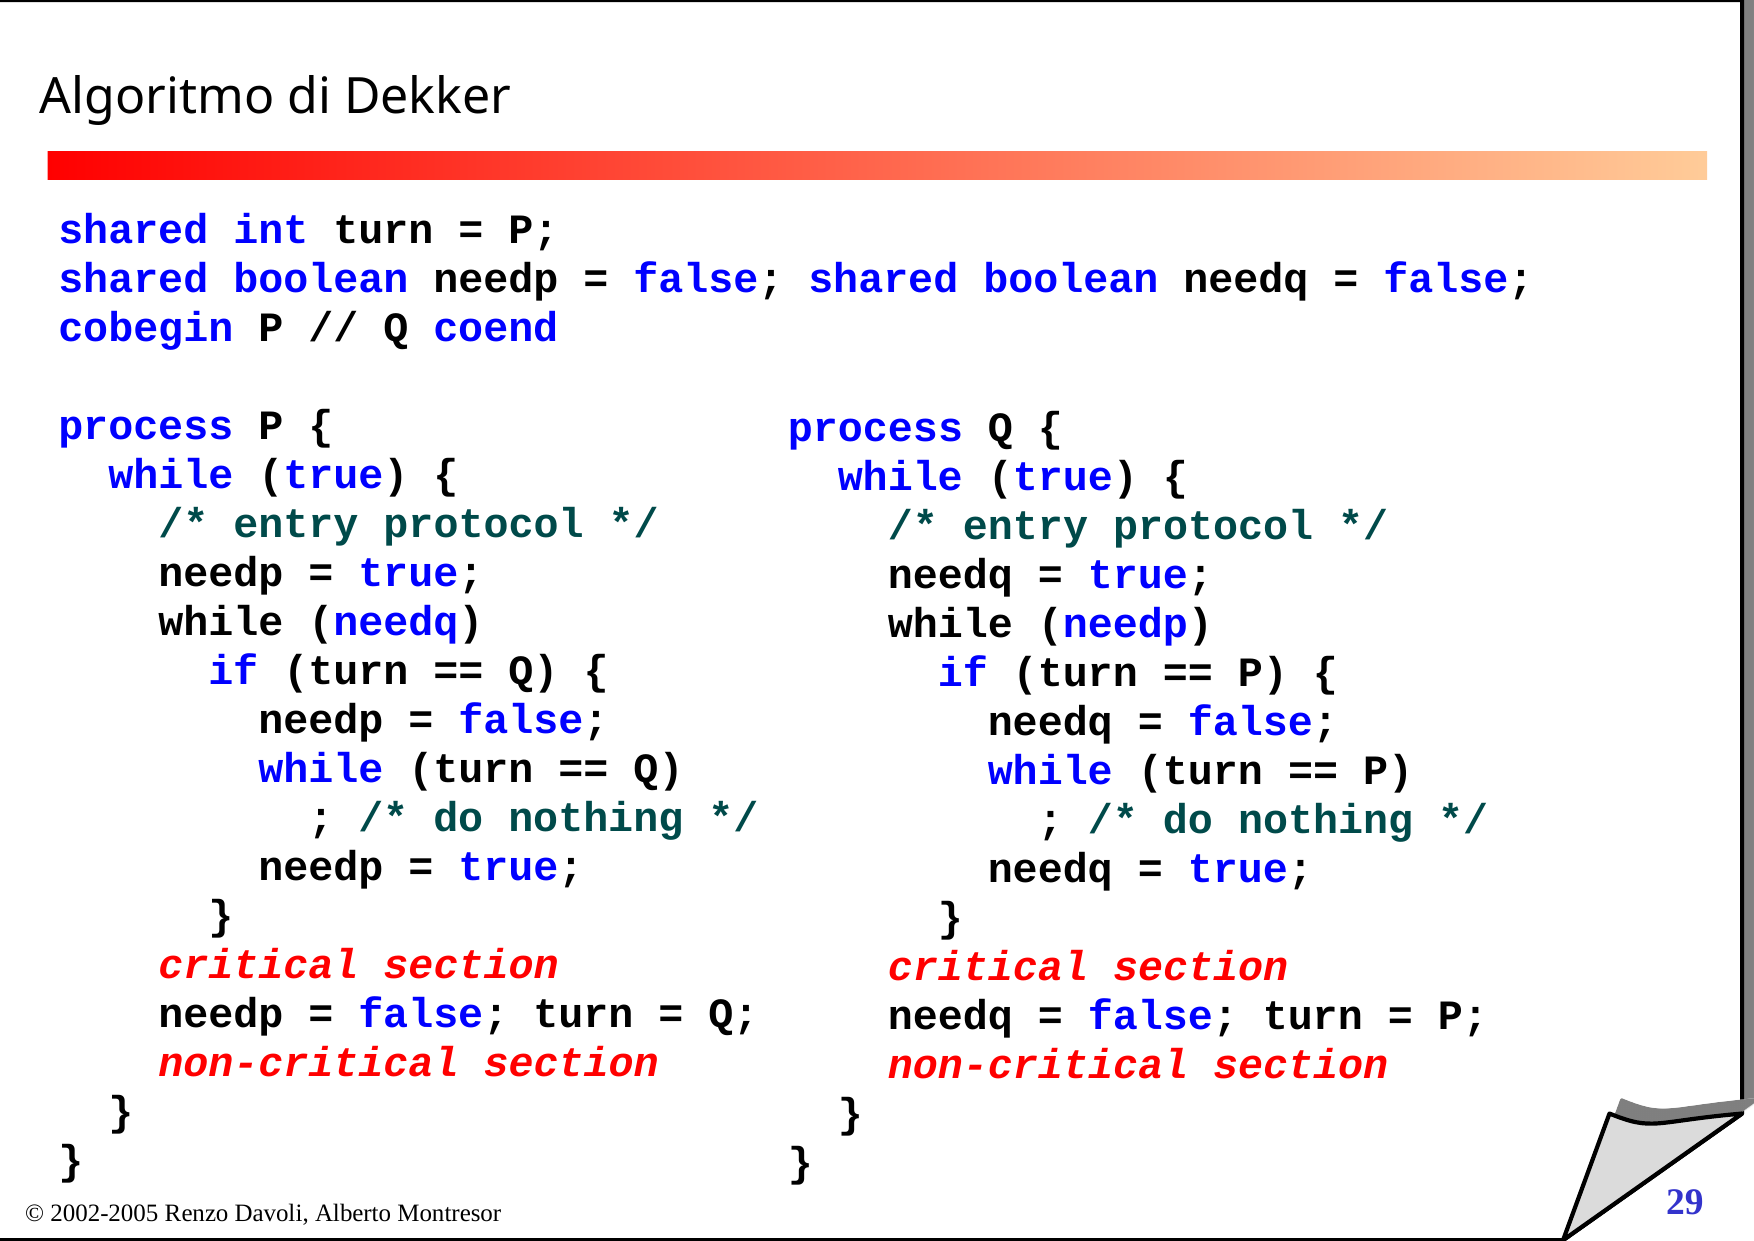

# Algoritmo di Dekker
shared int turn = P;
shared boolean needp = false; shared boolean needq = false;
cobegin P // Q coend
process P {
 while (true) {
 /* entry protocol */
 needp = true;
 while (needq)
 if (turn == Q) {
 needp = false;
 while (turn == Q)
 ; /* do nothing */
 needp = true;
 }
 critical section
 needp = false; turn = Q;
 non-critical section
 }
}
process Q {
 while (true) {
 /* entry protocol */
 needq = true;
 while (needp)
 if (turn == P) {
 needq = false;
 while (turn == P)
 ; /* do nothing */
 needq = true;
 }
 critical section
 needq = false; turn = P;
 non-critical section
 }
}